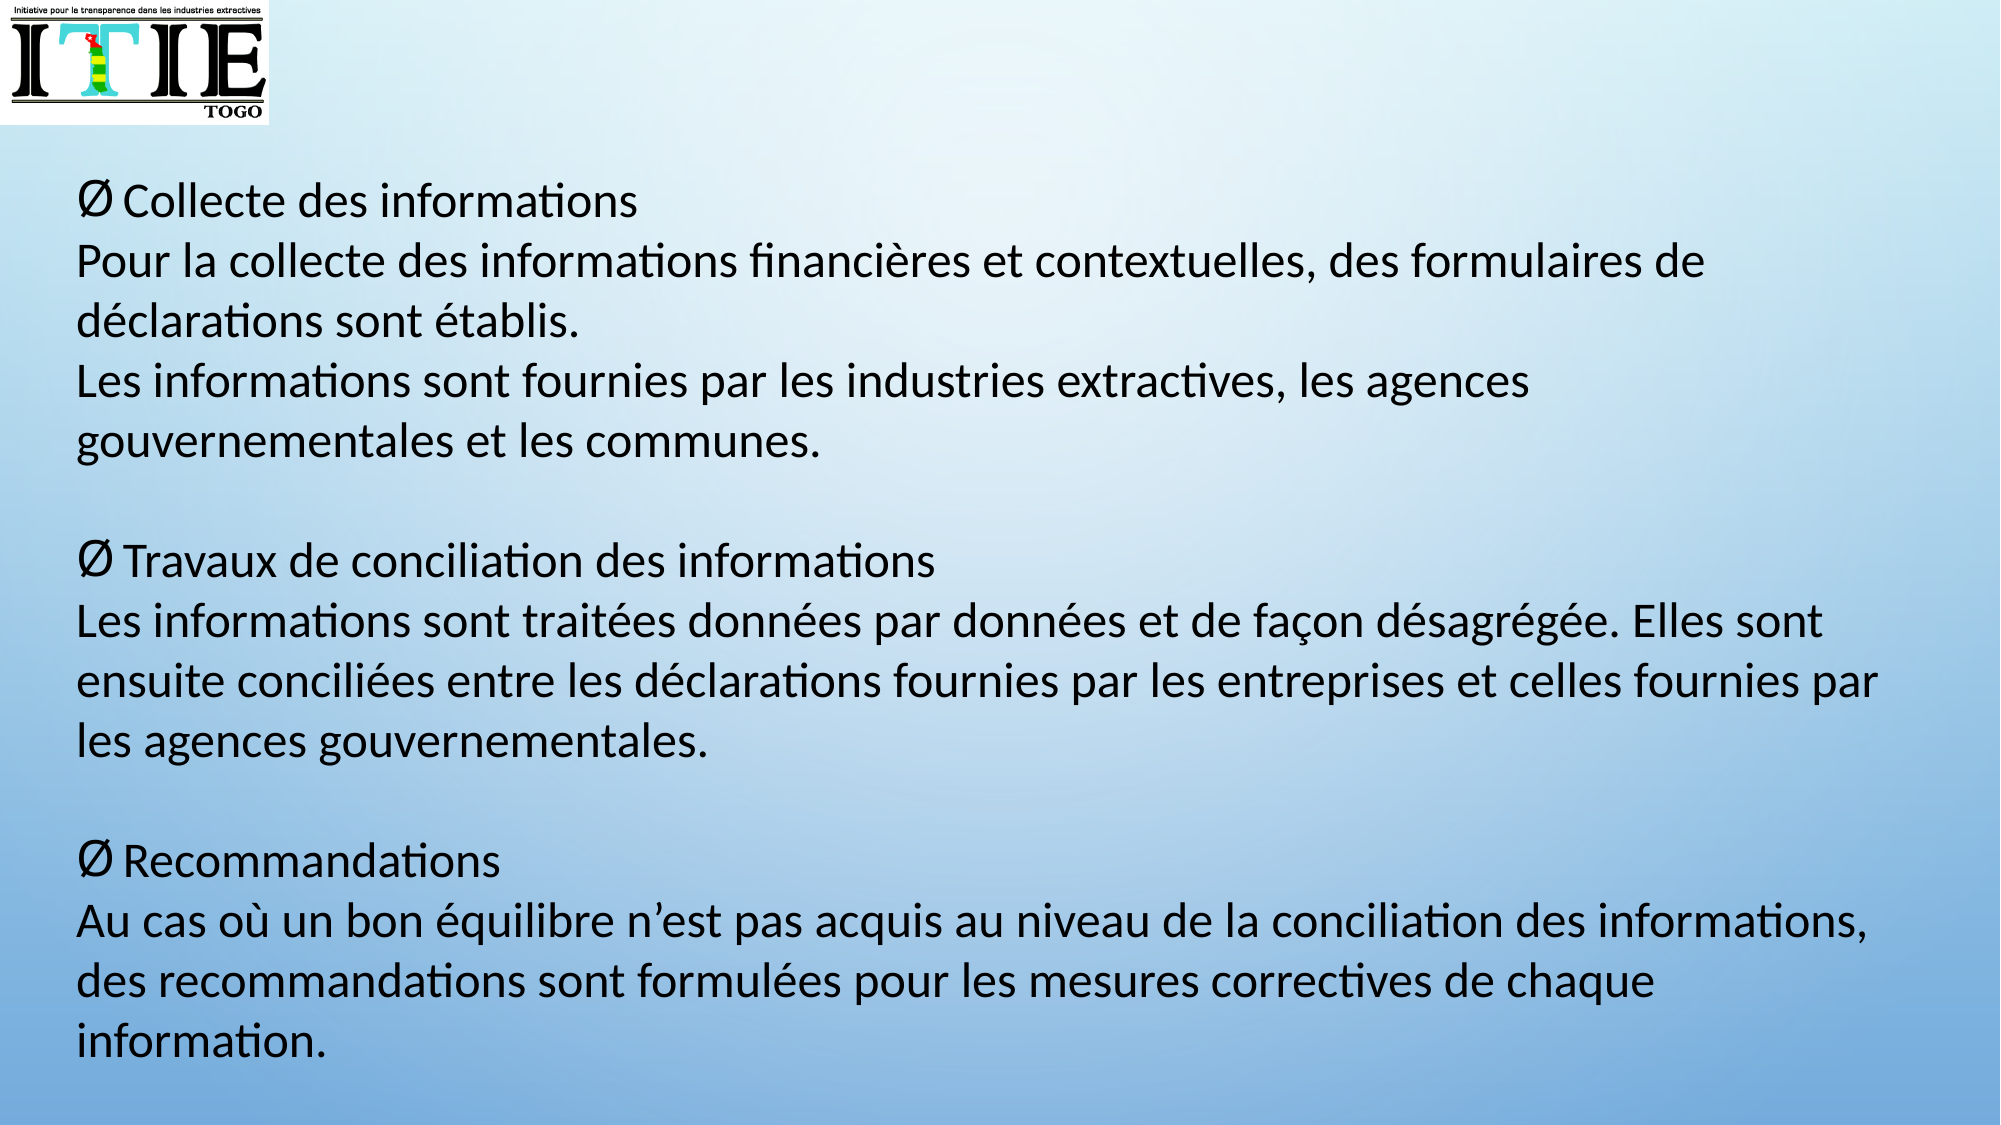

Collecte des informations
Pour la collecte des informations financières et contextuelles, des formulaires de déclarations sont établis.
Les informations sont fournies par les industries extractives, les agences gouvernementales et les communes.
Travaux de conciliation des informations
Les informations sont traitées données par données et de façon désagrégée. Elles sont ensuite conciliées entre les déclarations fournies par les entreprises et celles fournies par les agences gouvernementales.
Recommandations
Au cas où un bon équilibre n’est pas acquis au niveau de la conciliation des informations, des recommandations sont formulées pour les mesures correctives de chaque information.